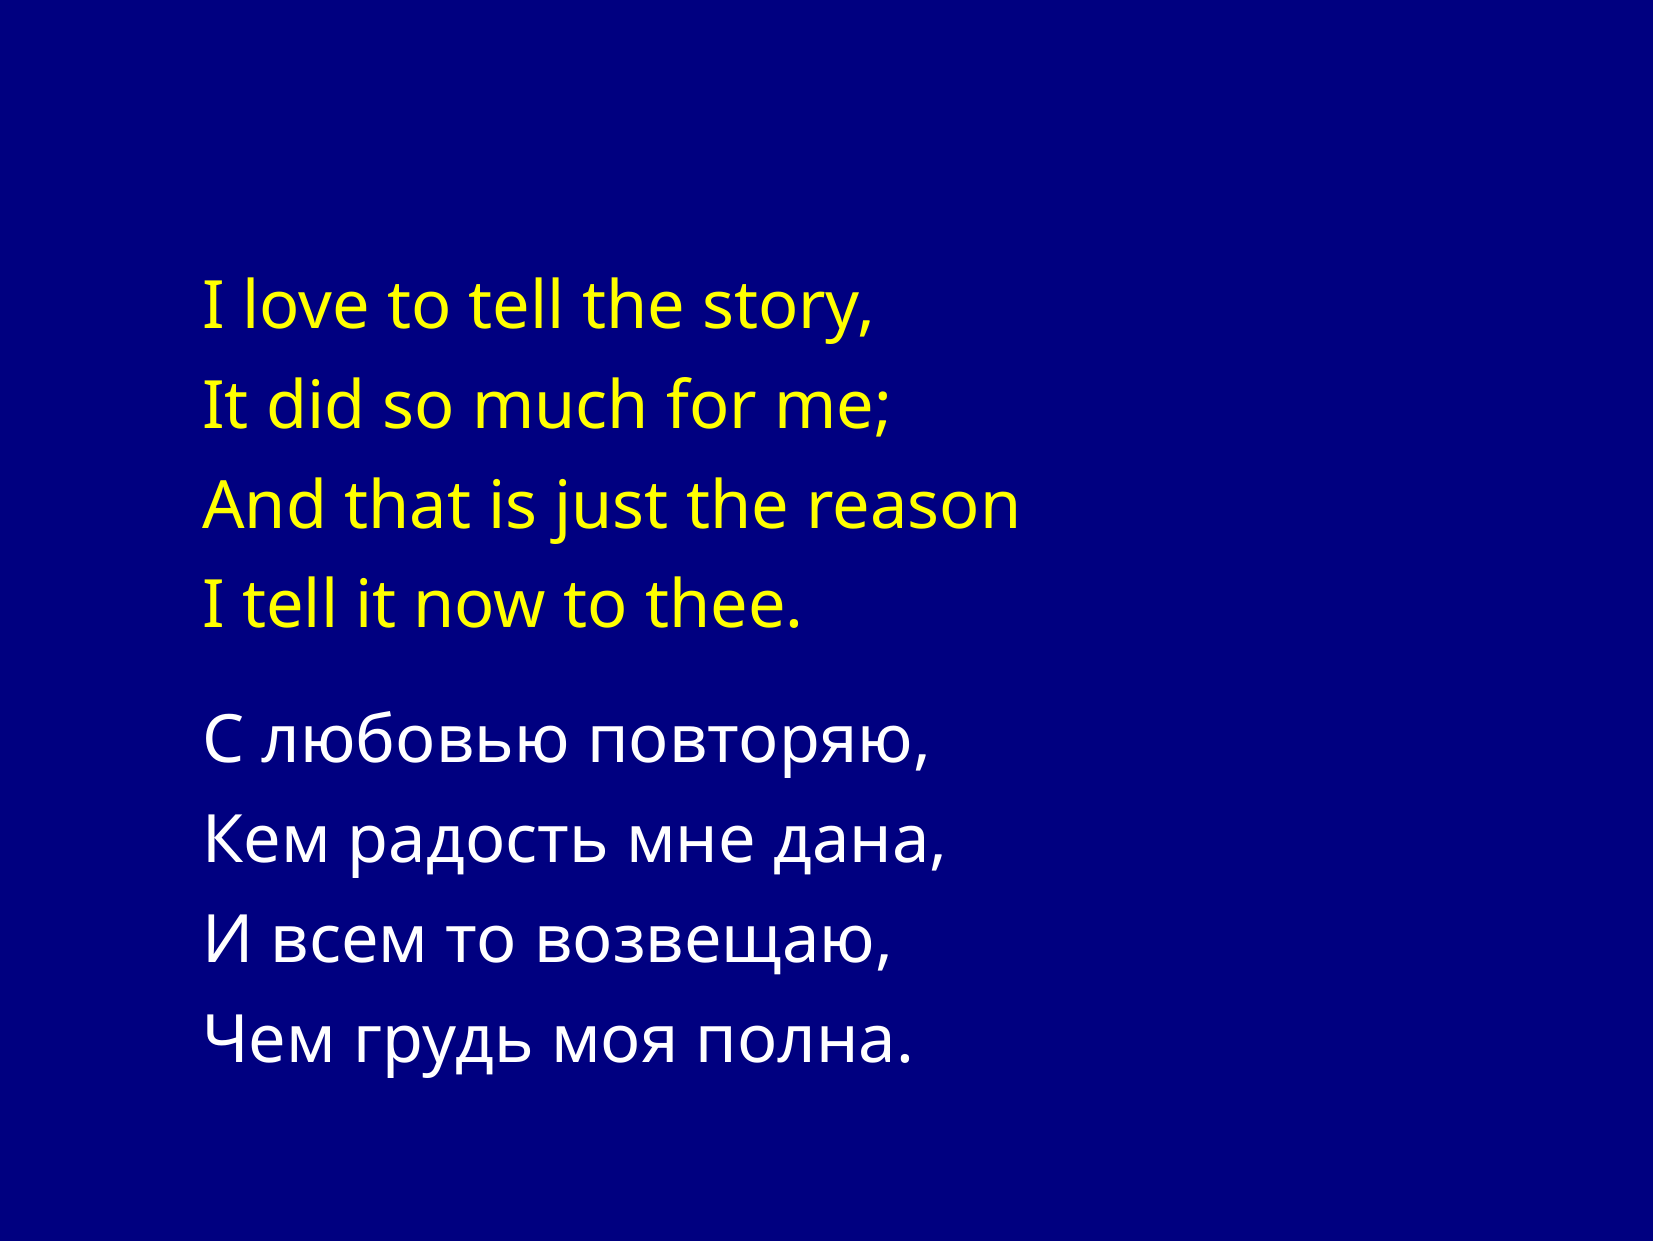

I love to tell the story,
	It did so much for me;
	And that is just the reason
	I tell it now to thee.
	С любовью повторяю,
	Кем радость мне дана,
	И всем то возвещаю,
	Чем грудь моя полна.